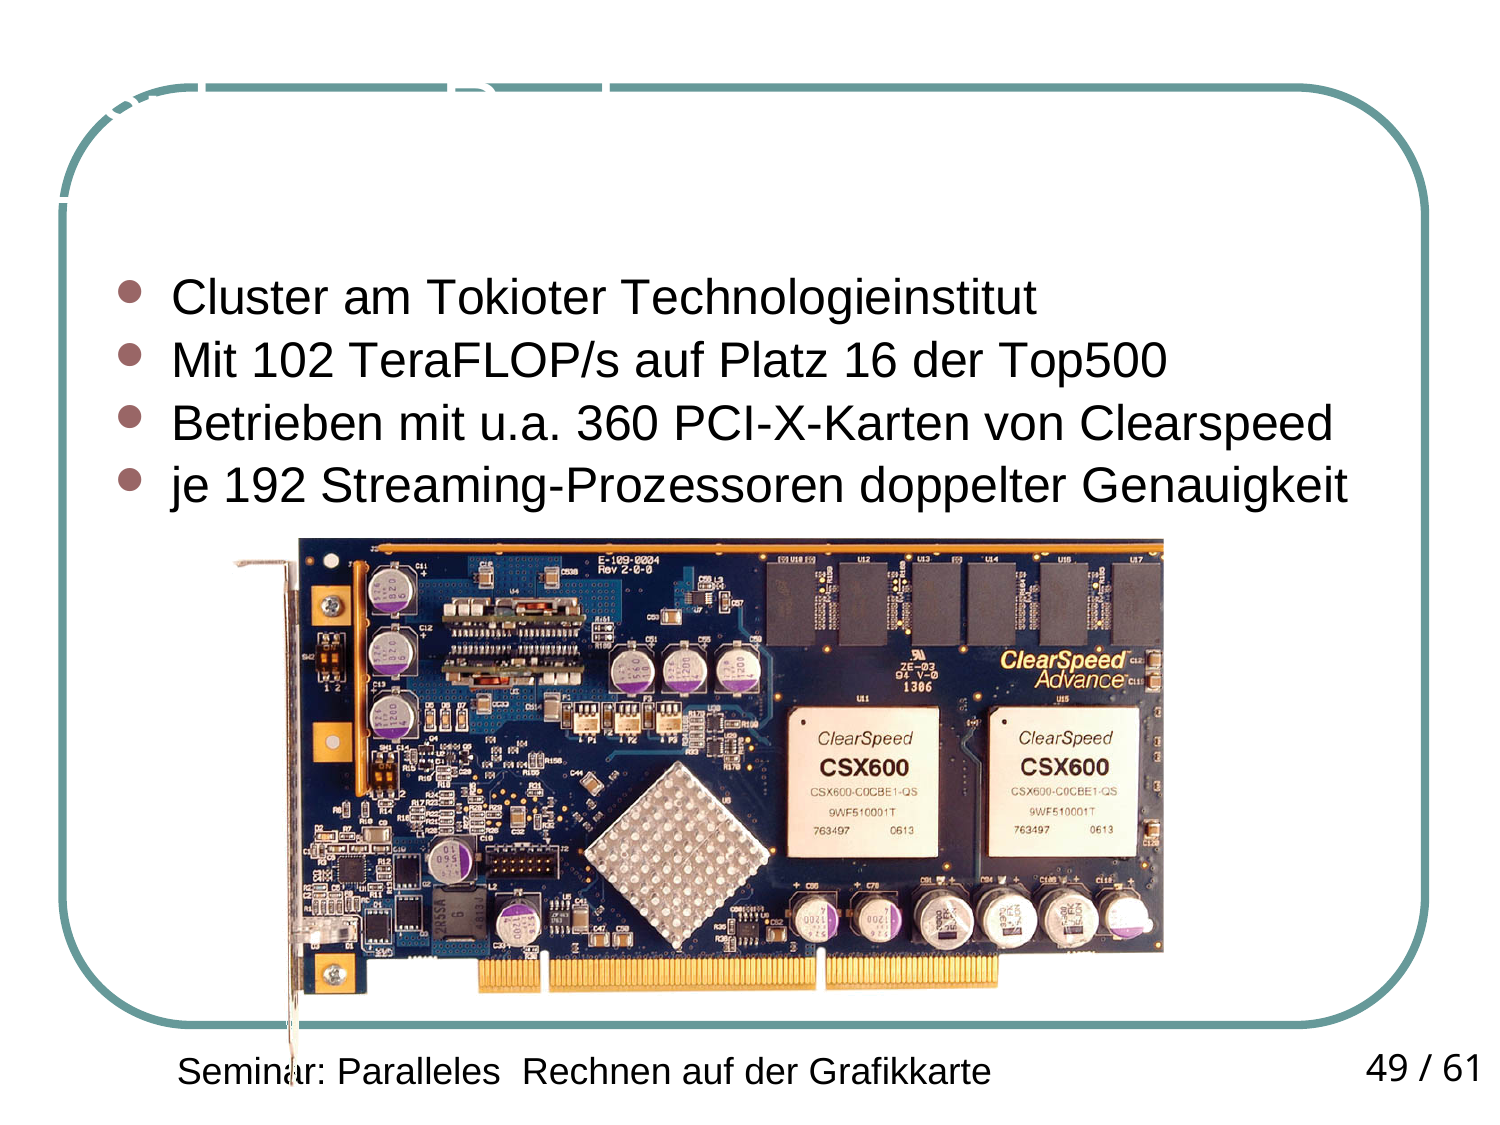

# Tsubame-Rechner
Cluster am Tokioter Technologieinstitut
Mit 102 TeraFLOP/s auf Platz 16 der Top500
Betrieben mit u.a. 360 PCI-X-Karten von Clearspeed
je 192 Streaming-Prozessoren doppelter Genauigkeit
Seminar: Paralleles Rechnen auf der Grafikkarte
49